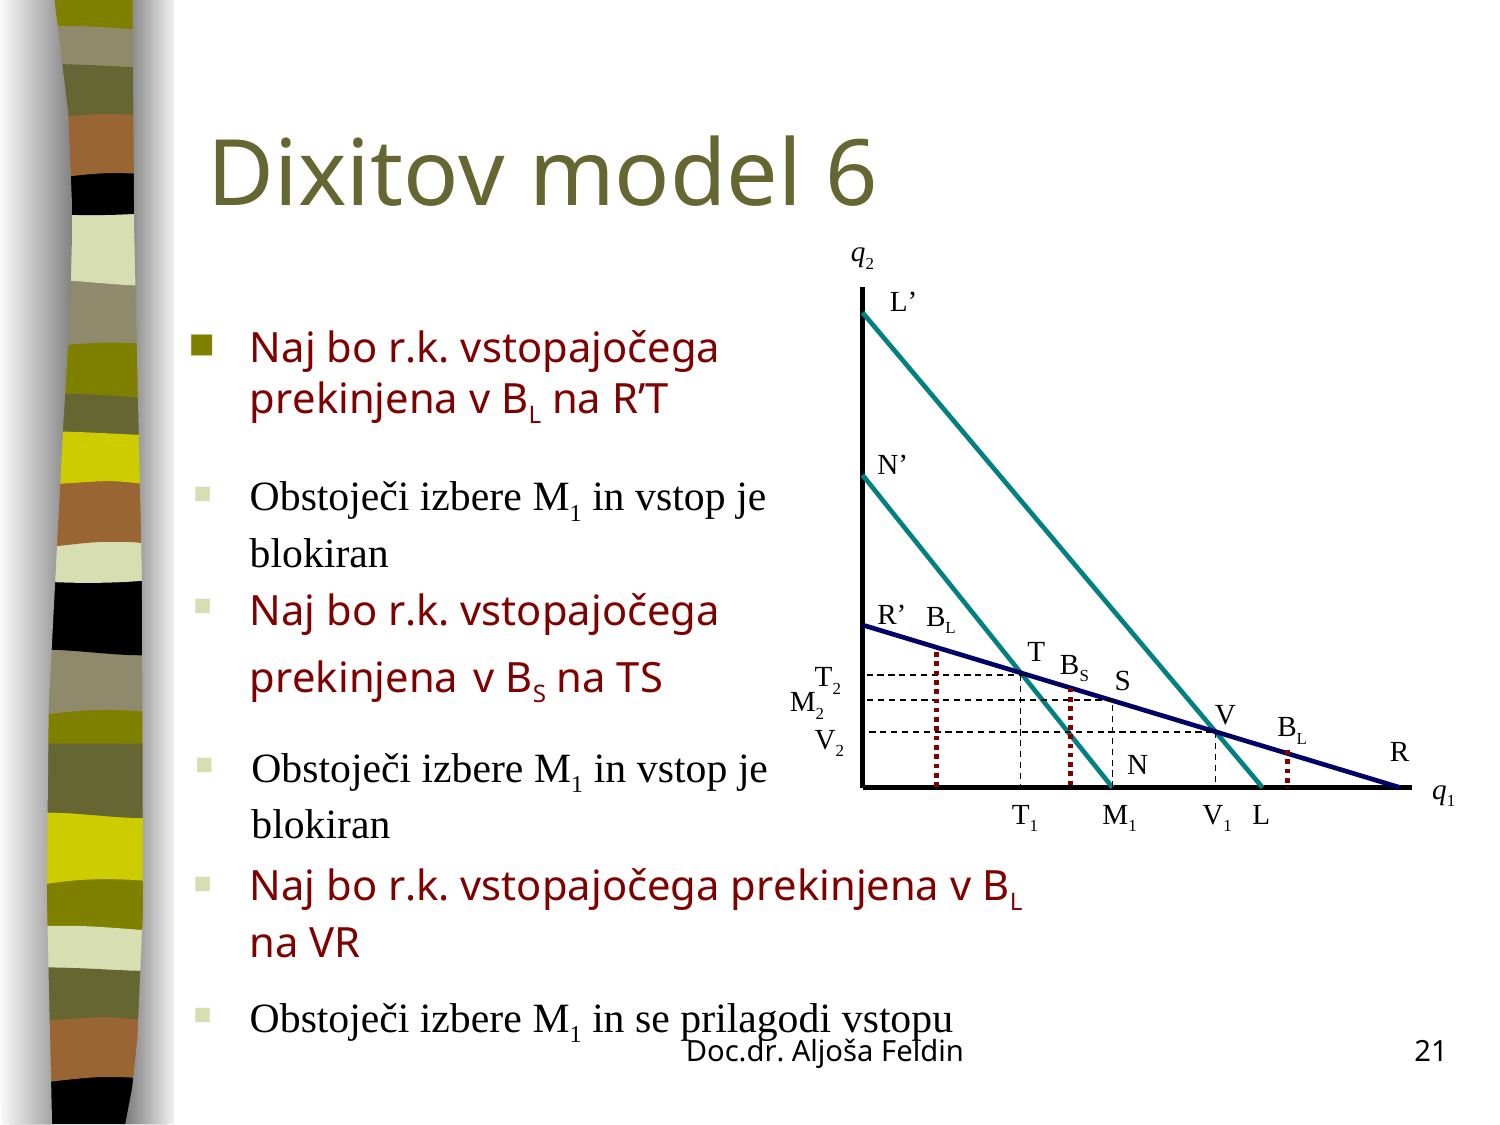

# Dixitov model 6
q2
L’
N’
R’
R
N
q1
L
T
T2
V
V2
T1
V1
S
M2
M1
Naj bo r.k. vstopajočega prekinjena v BL na R’T
Obstoječi izbere M1 in vstop je blokiran
Naj bo r.k. vstopajočega prekinjena v BS na TS
BL
BS
BL
Obstoječi izbere M1 in vstop je blokiran
Naj bo r.k. vstopajočega prekinjena v BL na VR
Obstoječi izbere M1 in se prilagodi vstopu
Doc.dr. Aljoša Feldin